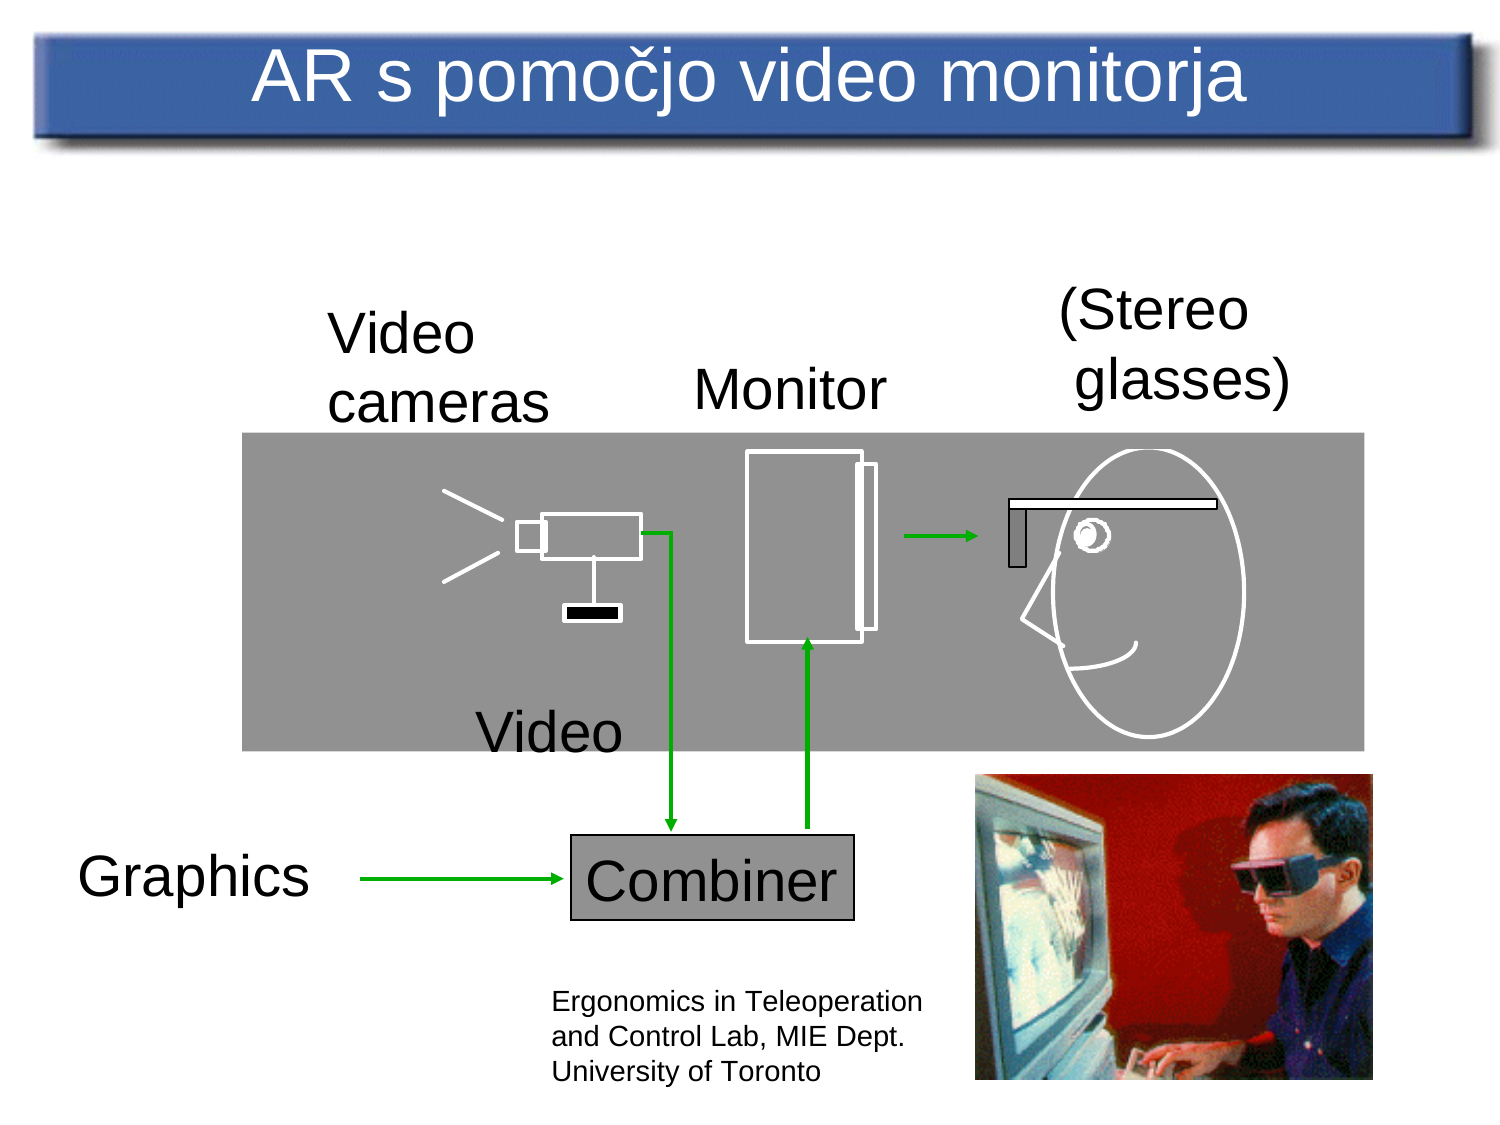

# AR s pomočjo video monitorja
(Stereo
 glasses)
Video
cameras
Monitor
Video
Graphics
Combiner
Ergonomics in Teleoperation
and Control Lab, MIE Dept.
University of Toronto